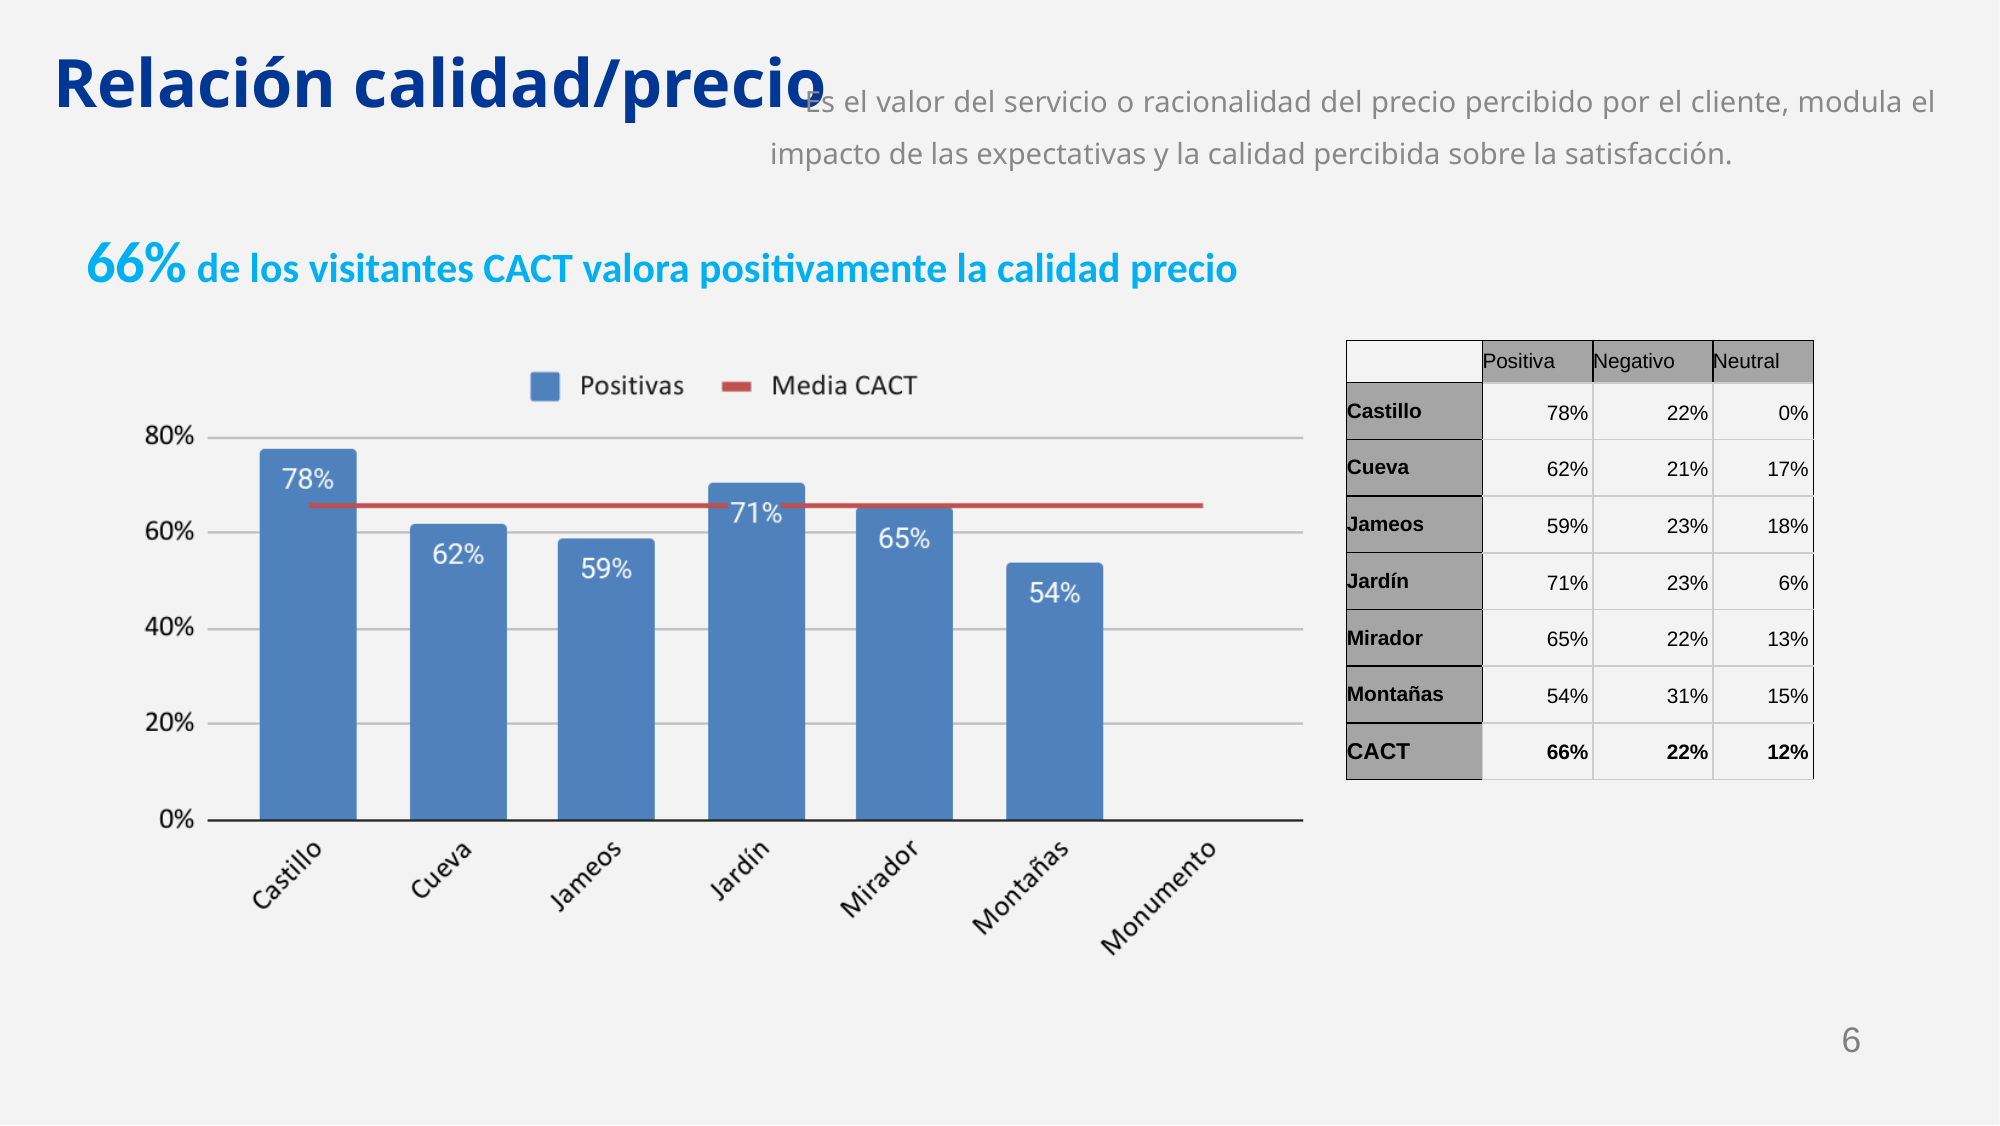

Relación calidad/precio
 Es el valor del servicio o racionalidad del precio percibido por el cliente, modula el impacto de las expectativas y la calidad percibida sobre la satisfacción.
66% de los visitantes CACT valora positivamente la calidad precio
| | Positiva | Negativo | Neutral |
| --- | --- | --- | --- |
| Castillo | 78% | 22% | 0% |
| Cueva | 62% | 21% | 17% |
| Jameos | 59% | 23% | 18% |
| Jardín | 71% | 23% | 6% |
| Mirador | 65% | 22% | 13% |
| Montañas | 54% | 31% | 15% |
| CACT | 66% | 22% | 12% |